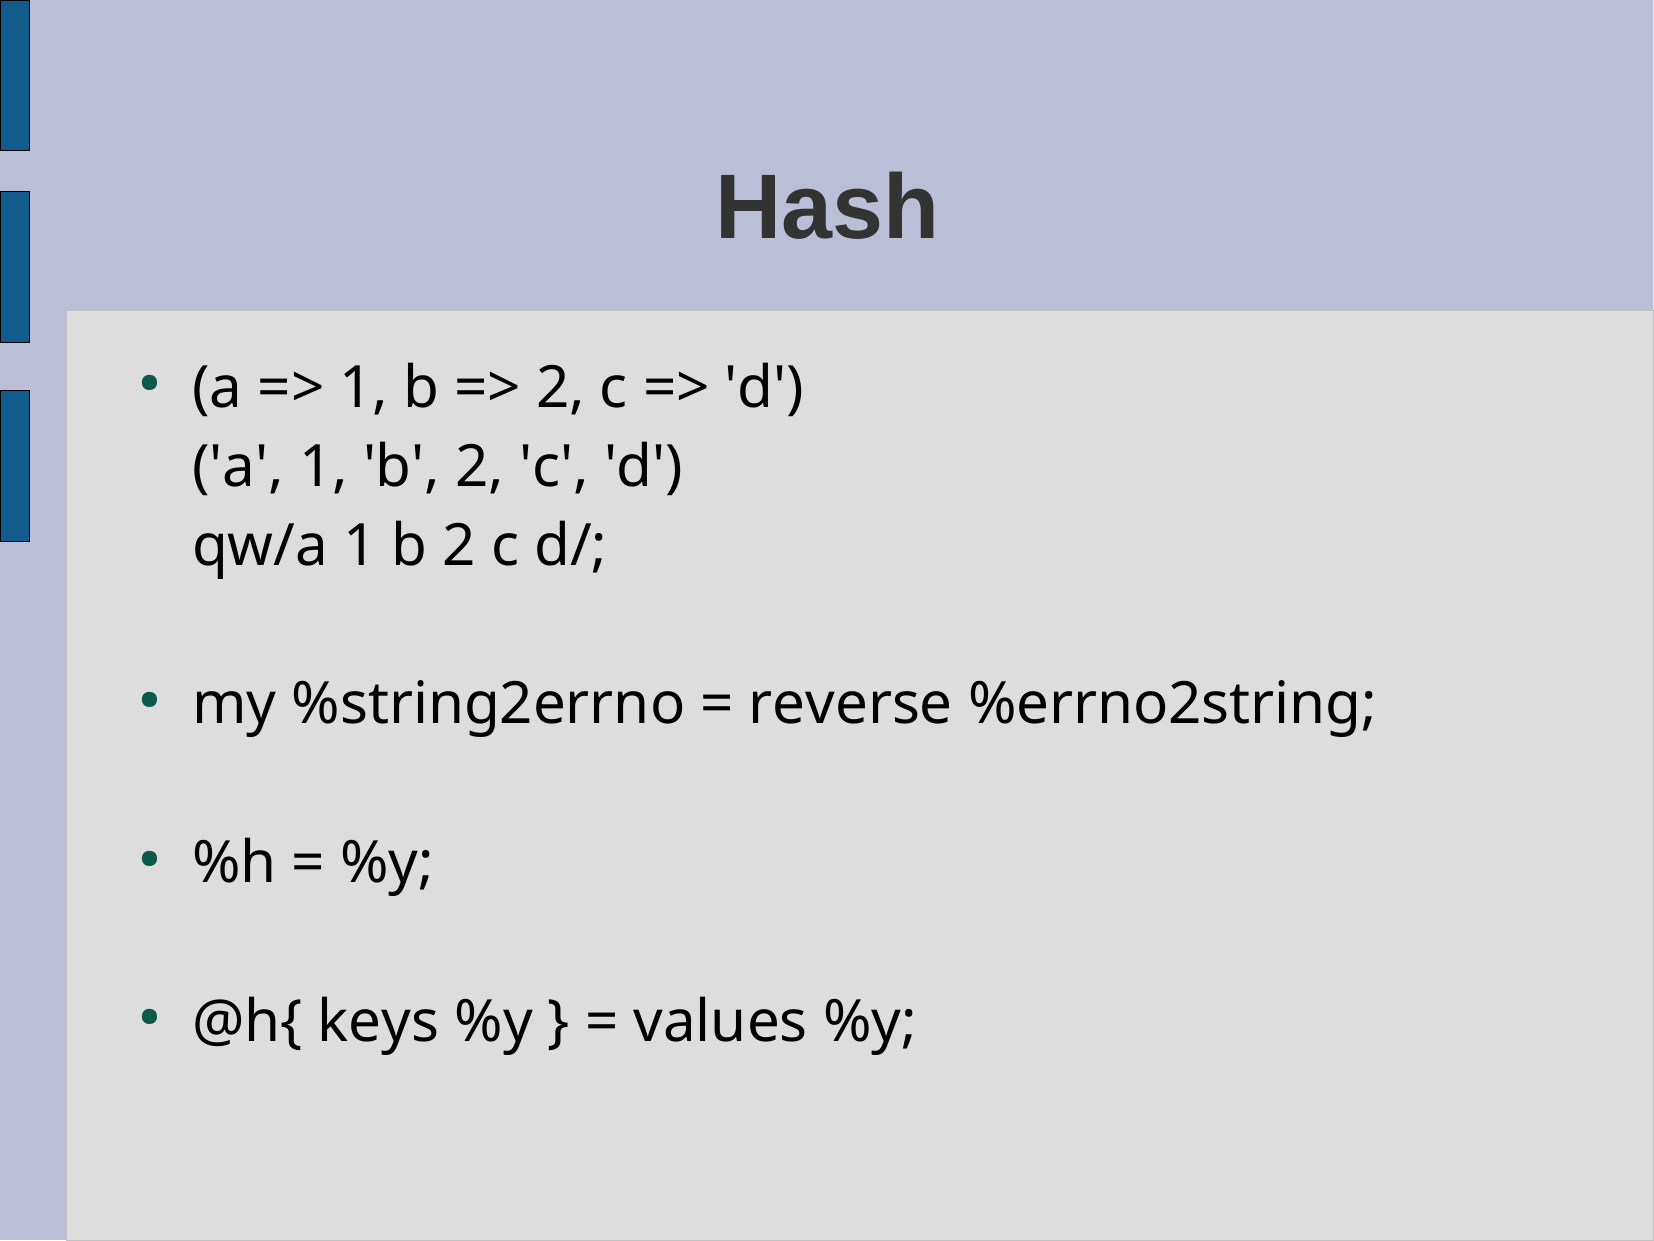

# Hash
(a => 1, b => 2, c => 'd')
('a', 1, 'b', 2, 'c', 'd')
qw/a 1 b 2 c d/;
my %string2errno = reverse %errno2string;
%h = %y;
@h{ keys %y } = values %y;